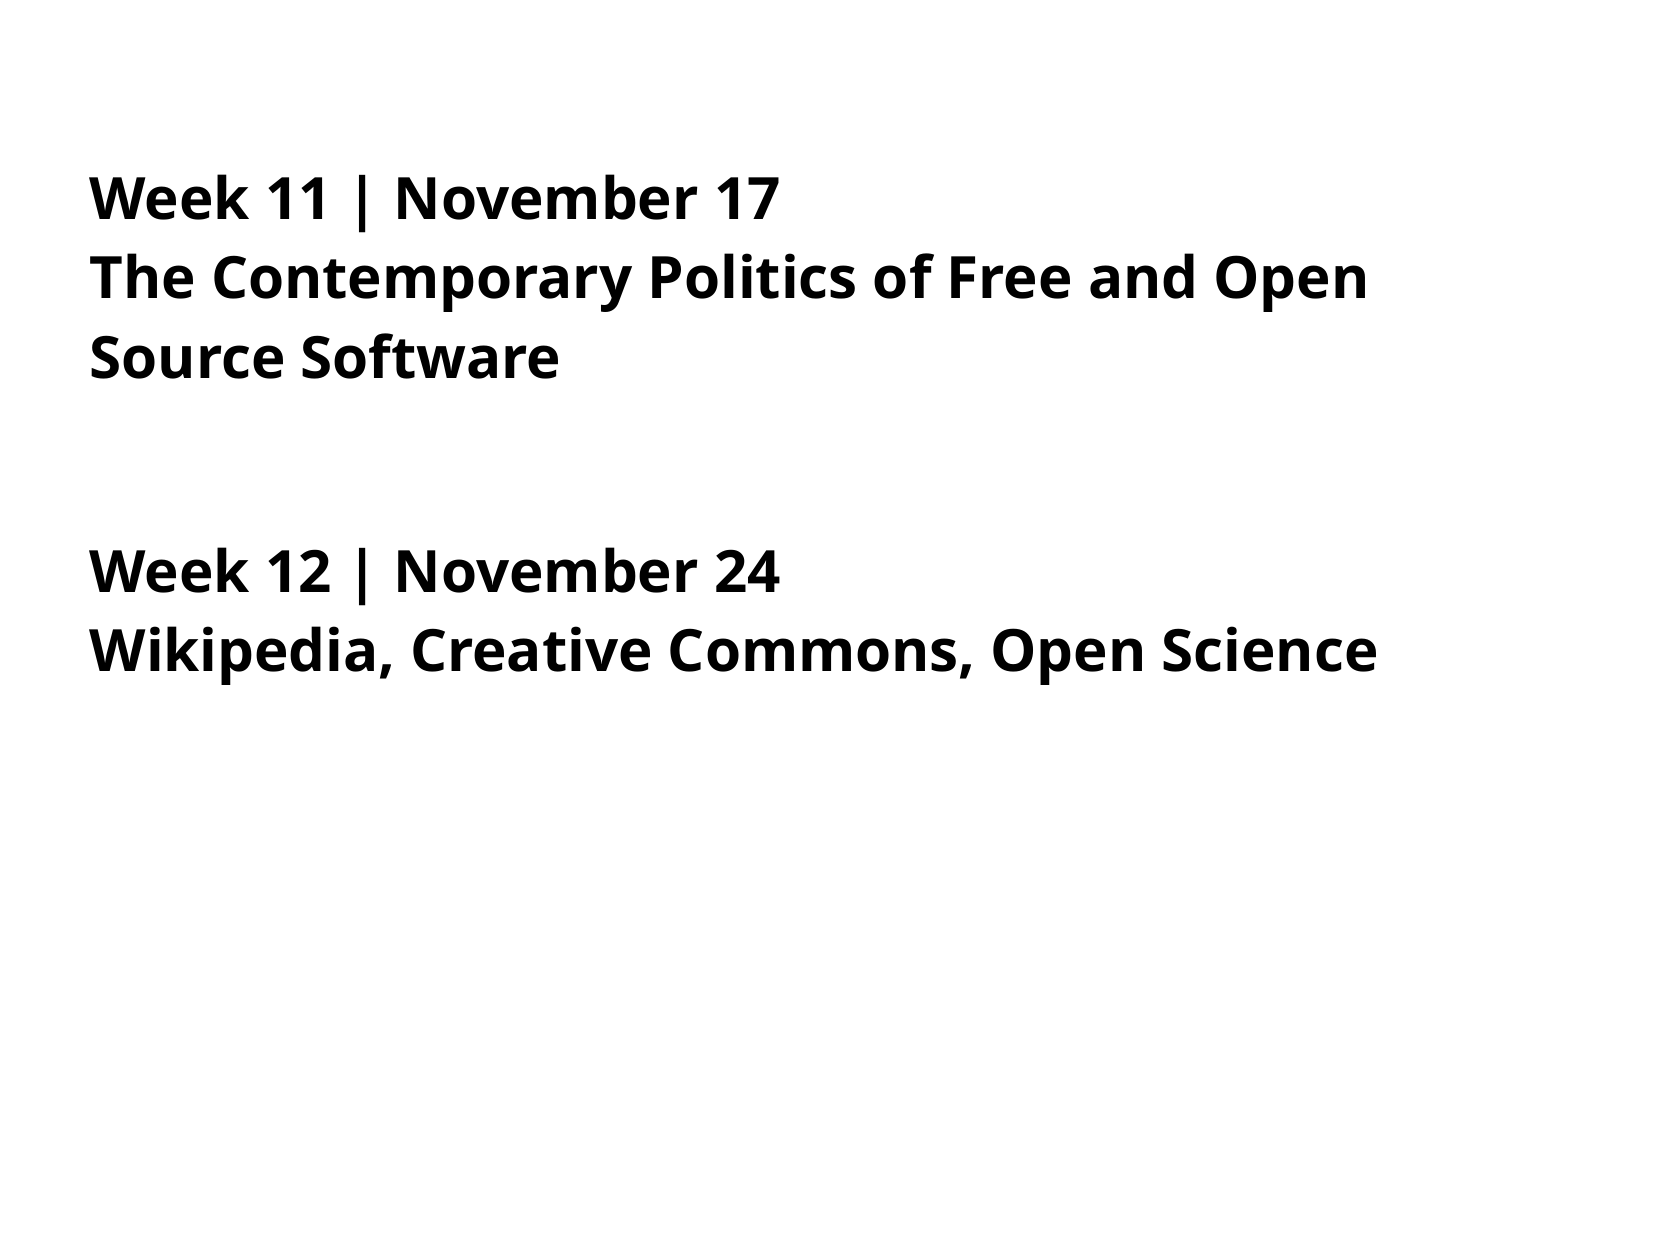

Week 11 | November 17
The Contemporary Politics of Free and Open Source Software
Week 12 | November 24
Wikipedia, Creative Commons, Open Science